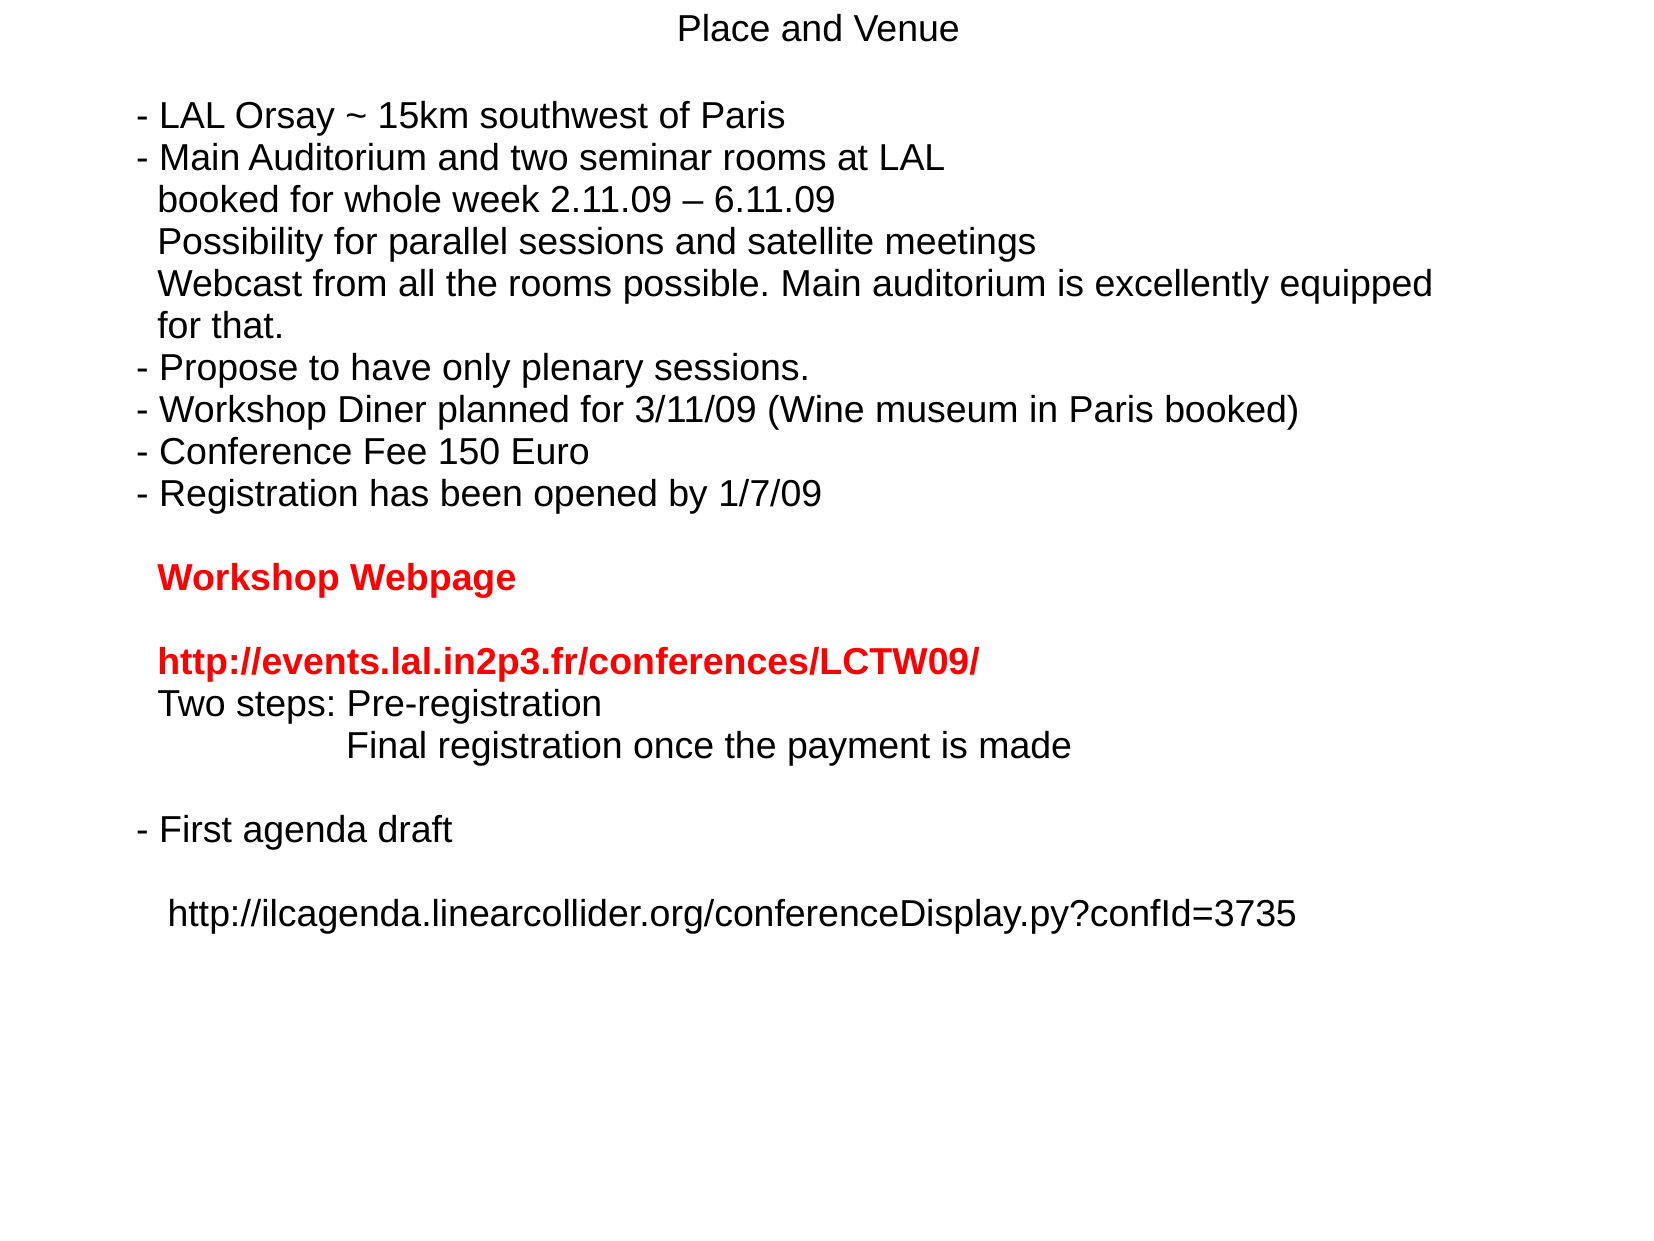

Place and Venue
- LAL Orsay ~ 15km southwest of Paris
- Main Auditorium and two seminar rooms at LAL
 booked for whole week 2.11.09 – 6.11.09
 Possibility for parallel sessions and satellite meetings
 Webcast from all the rooms possible. Main auditorium is excellently equipped
 for that.
- Propose to have only plenary sessions.
- Workshop Diner planned for 3/11/09 (Wine museum in Paris booked)
- Conference Fee 150 Euro
- Registration has been opened by 1/7/09
 Workshop Webpage
 http://events.lal.in2p3.fr/conferences/LCTW09/
 Two steps: Pre-registration
 Final registration once the payment is made
- First agenda draft
 http://ilcagenda.linearcollider.org/conferenceDisplay.py?confId=3735